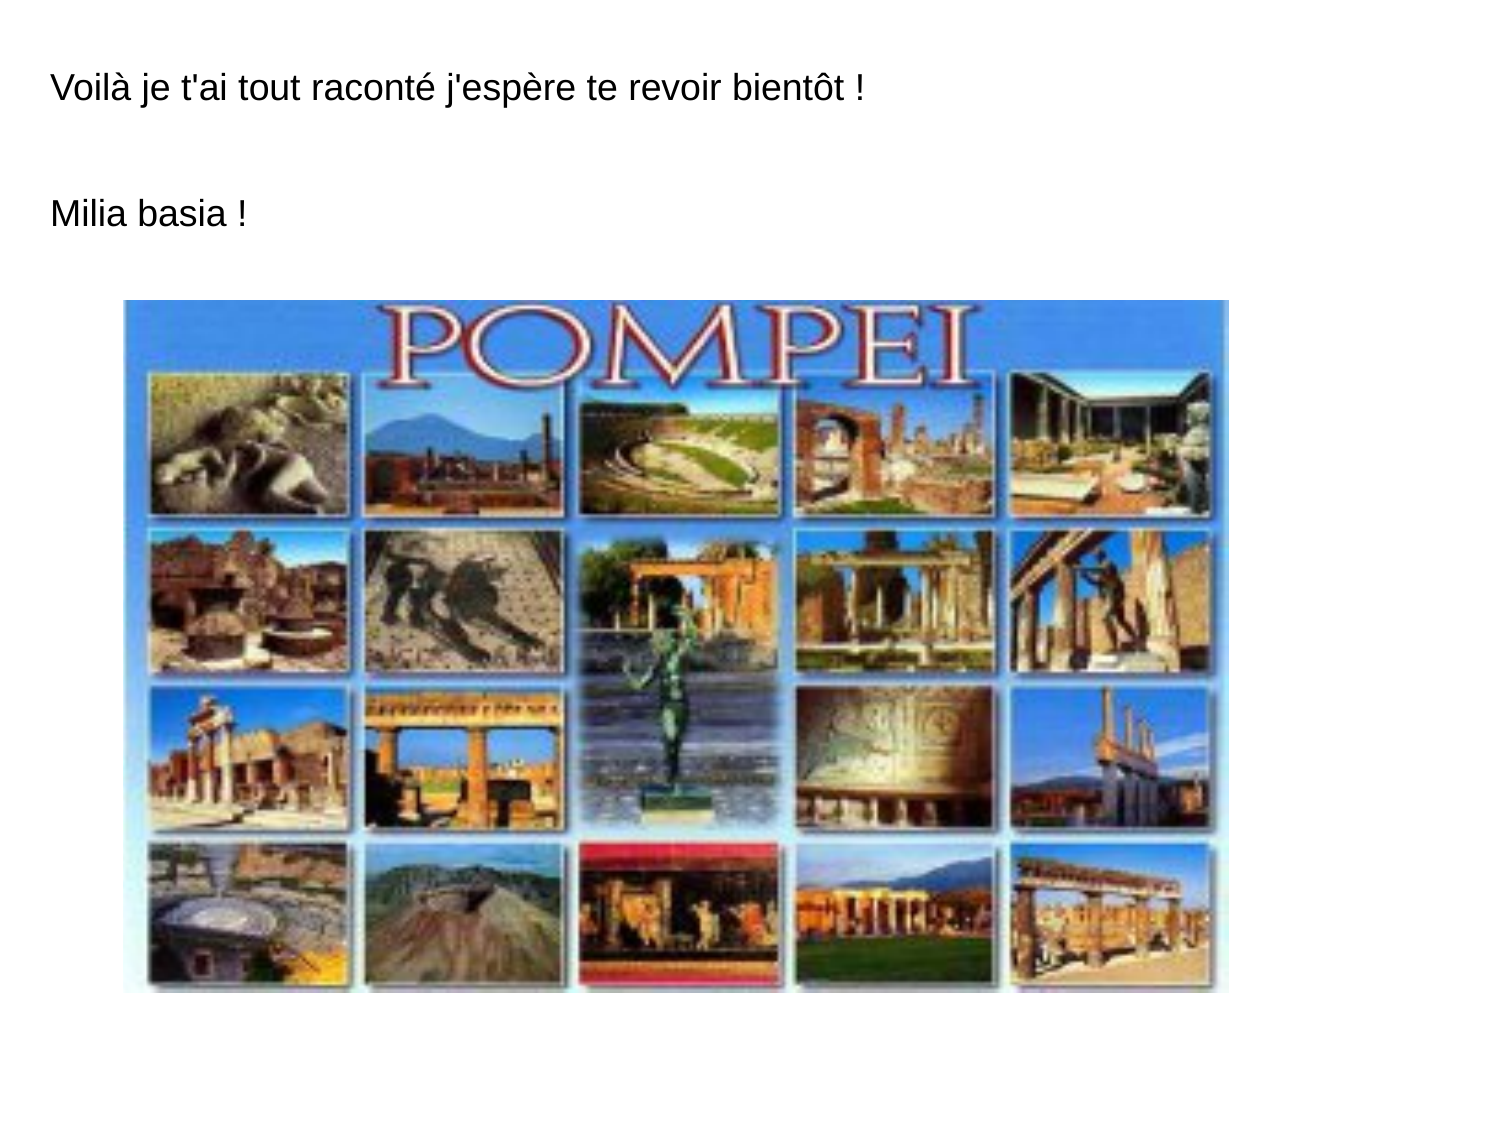

Voilà je t'ai tout raconté j'espère te revoir bientôt !
Milia basia !